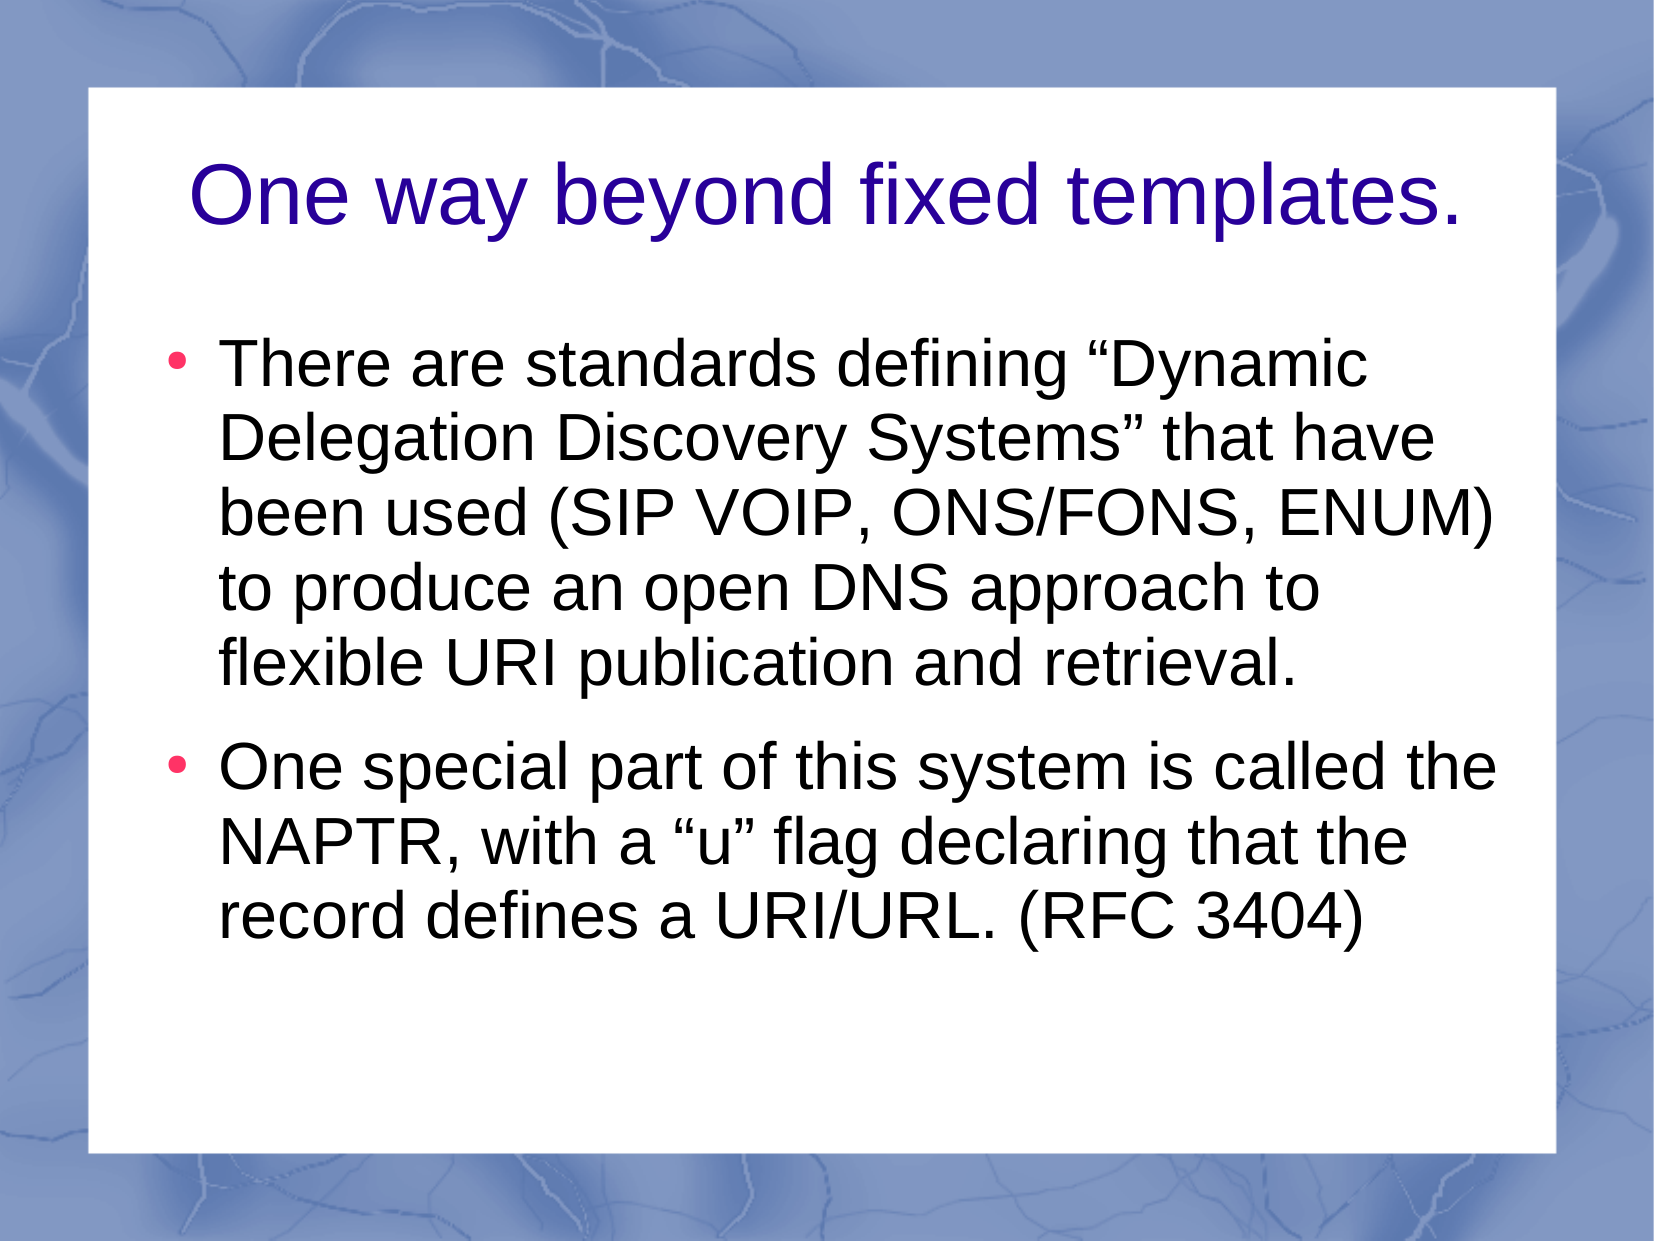

# One way beyond fixed templates.
There are standards defining “Dynamic Delegation Discovery Systems” that have been used (SIP VOIP, ONS/FONS, ENUM) to produce an open DNS approach to flexible URI publication and retrieval.
One special part of this system is called the NAPTR, with a “u” flag declaring that the record defines a URI/URL. (RFC 3404)